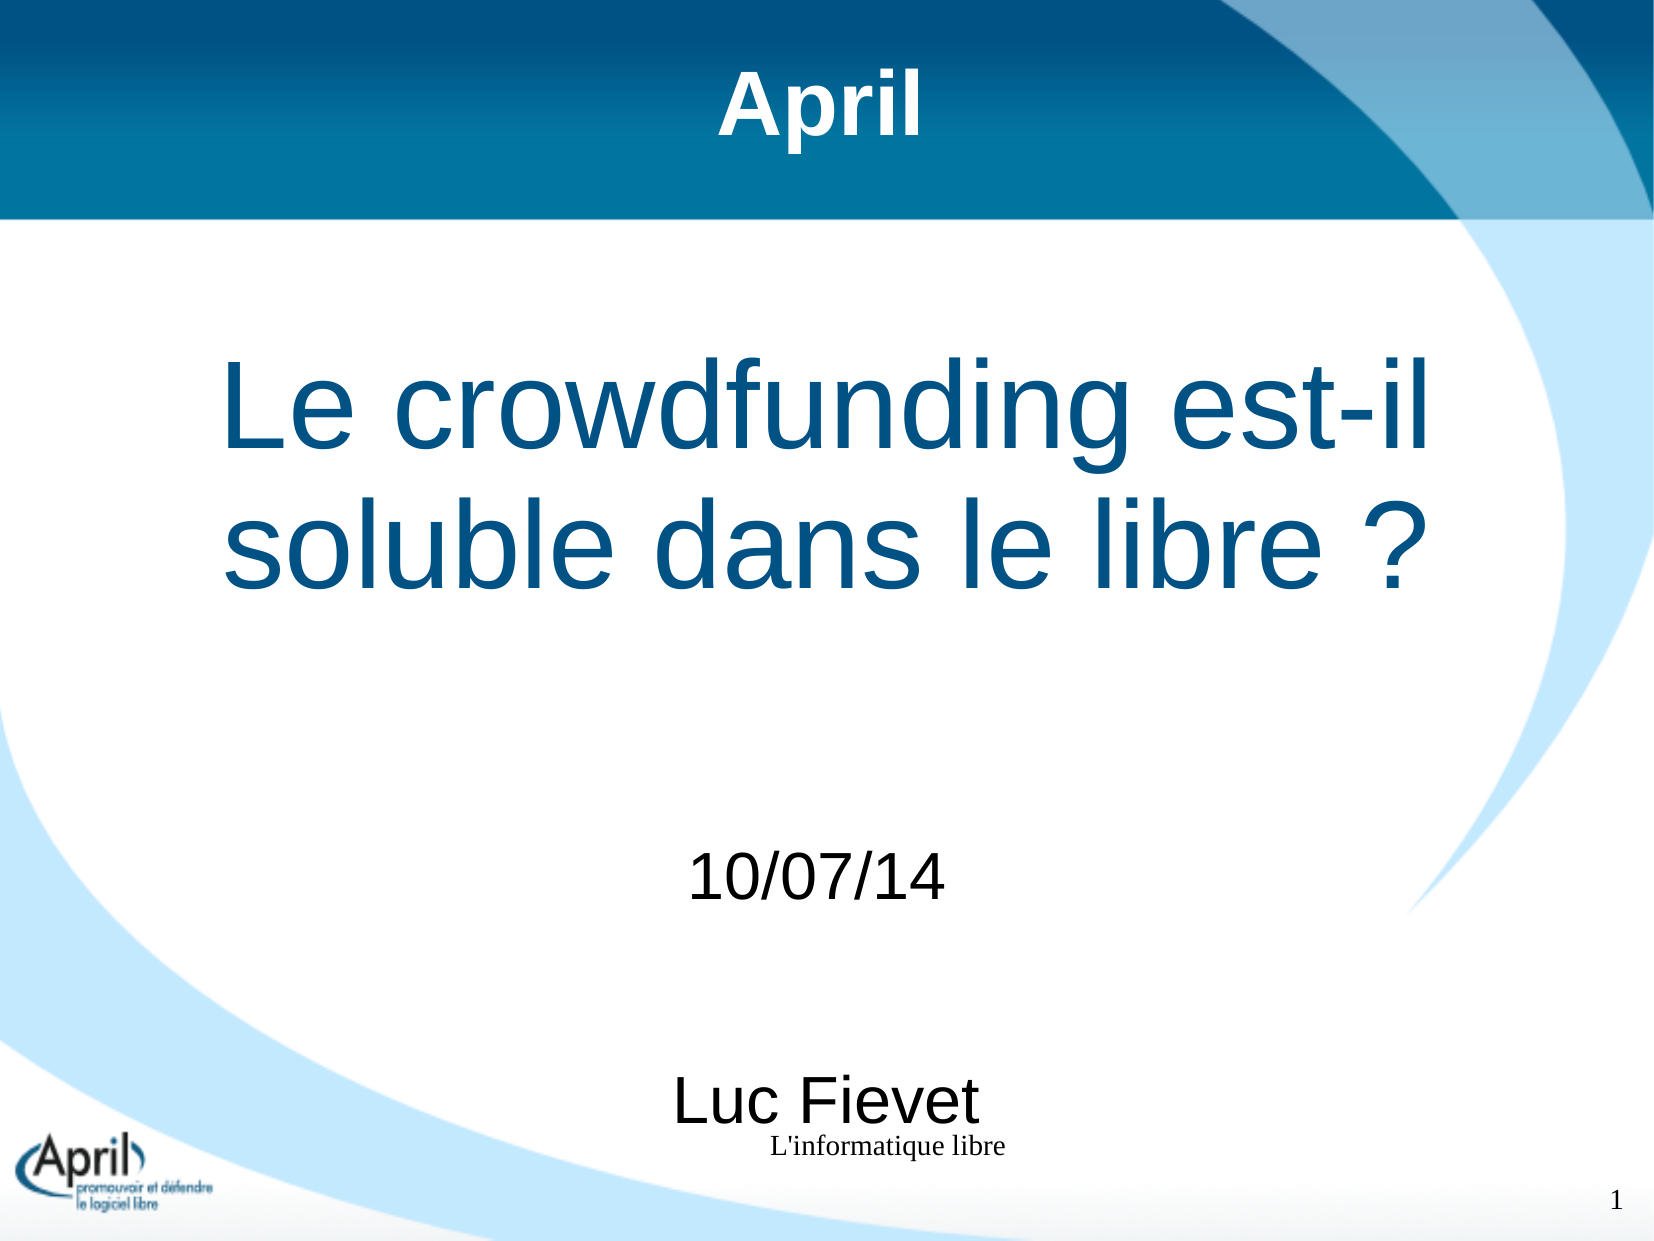

# April
Le crowdfunding est-il soluble dans le libre ?
10/07/14
Luc Fievet
L'informatique libre
1